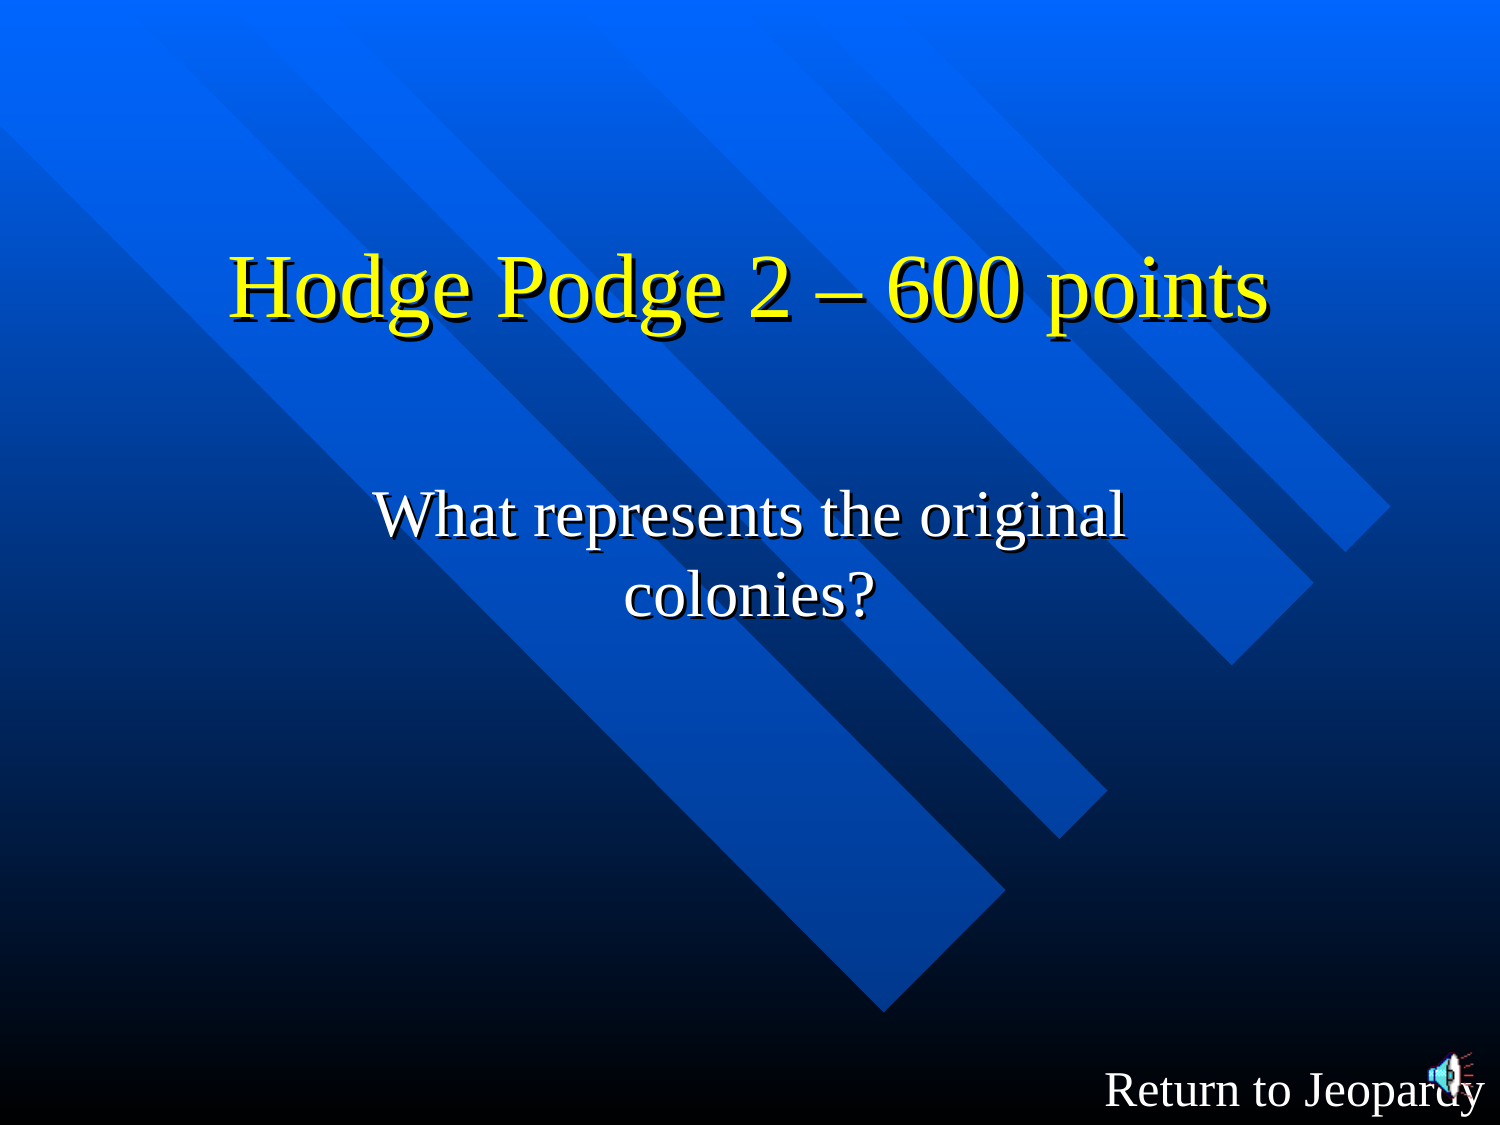

# Hodge Podge 2 – 600 points
What represents the original colonies?
Return to Jeopardy